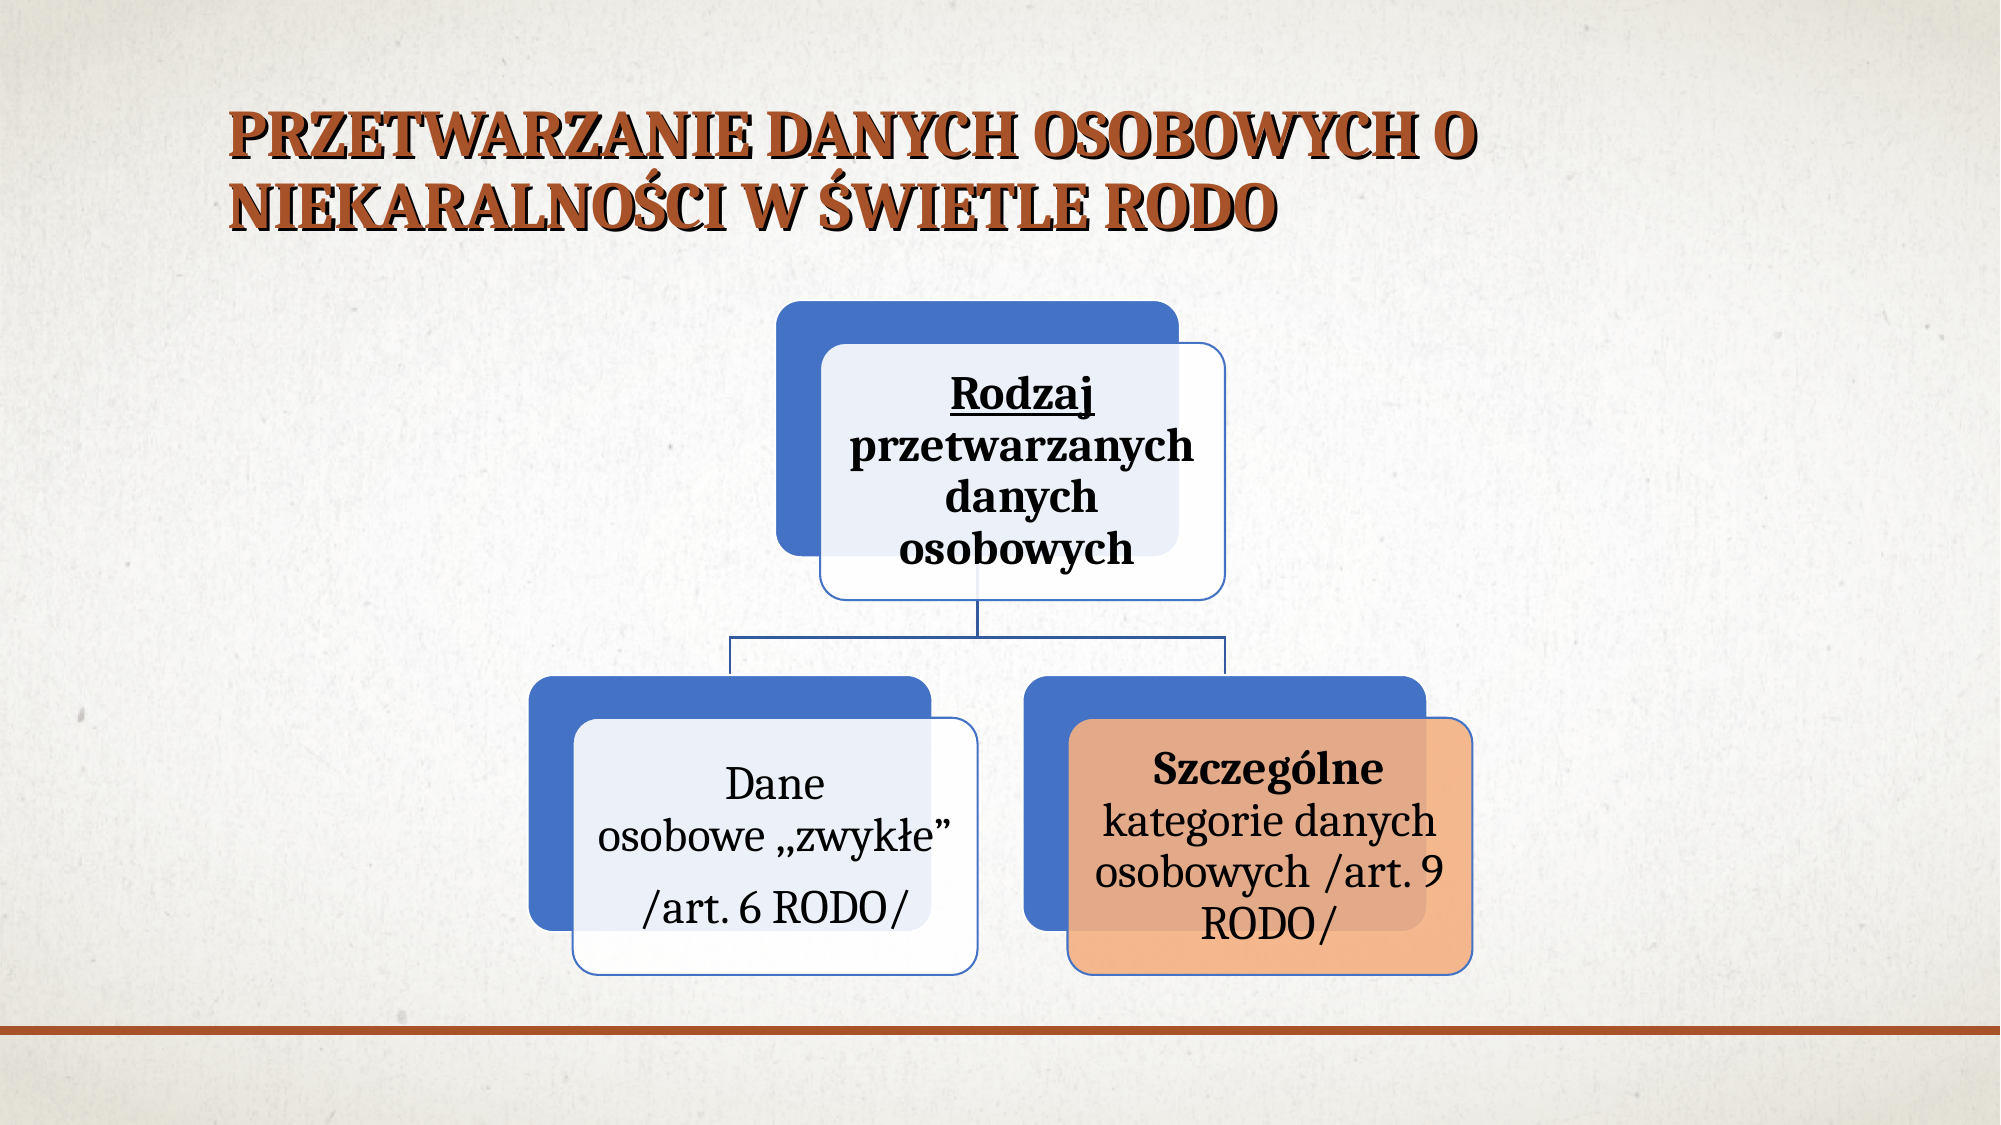

# Przetwarzanie danych osobowych o niekaralności w świetle rodo
Rodzaj przetwarzanych danych osobowych
Dane osobowe ,,zwykłe”
/art. 6 RODO/
Szczególne kategorie danych osobowych /art. 9 RODO/